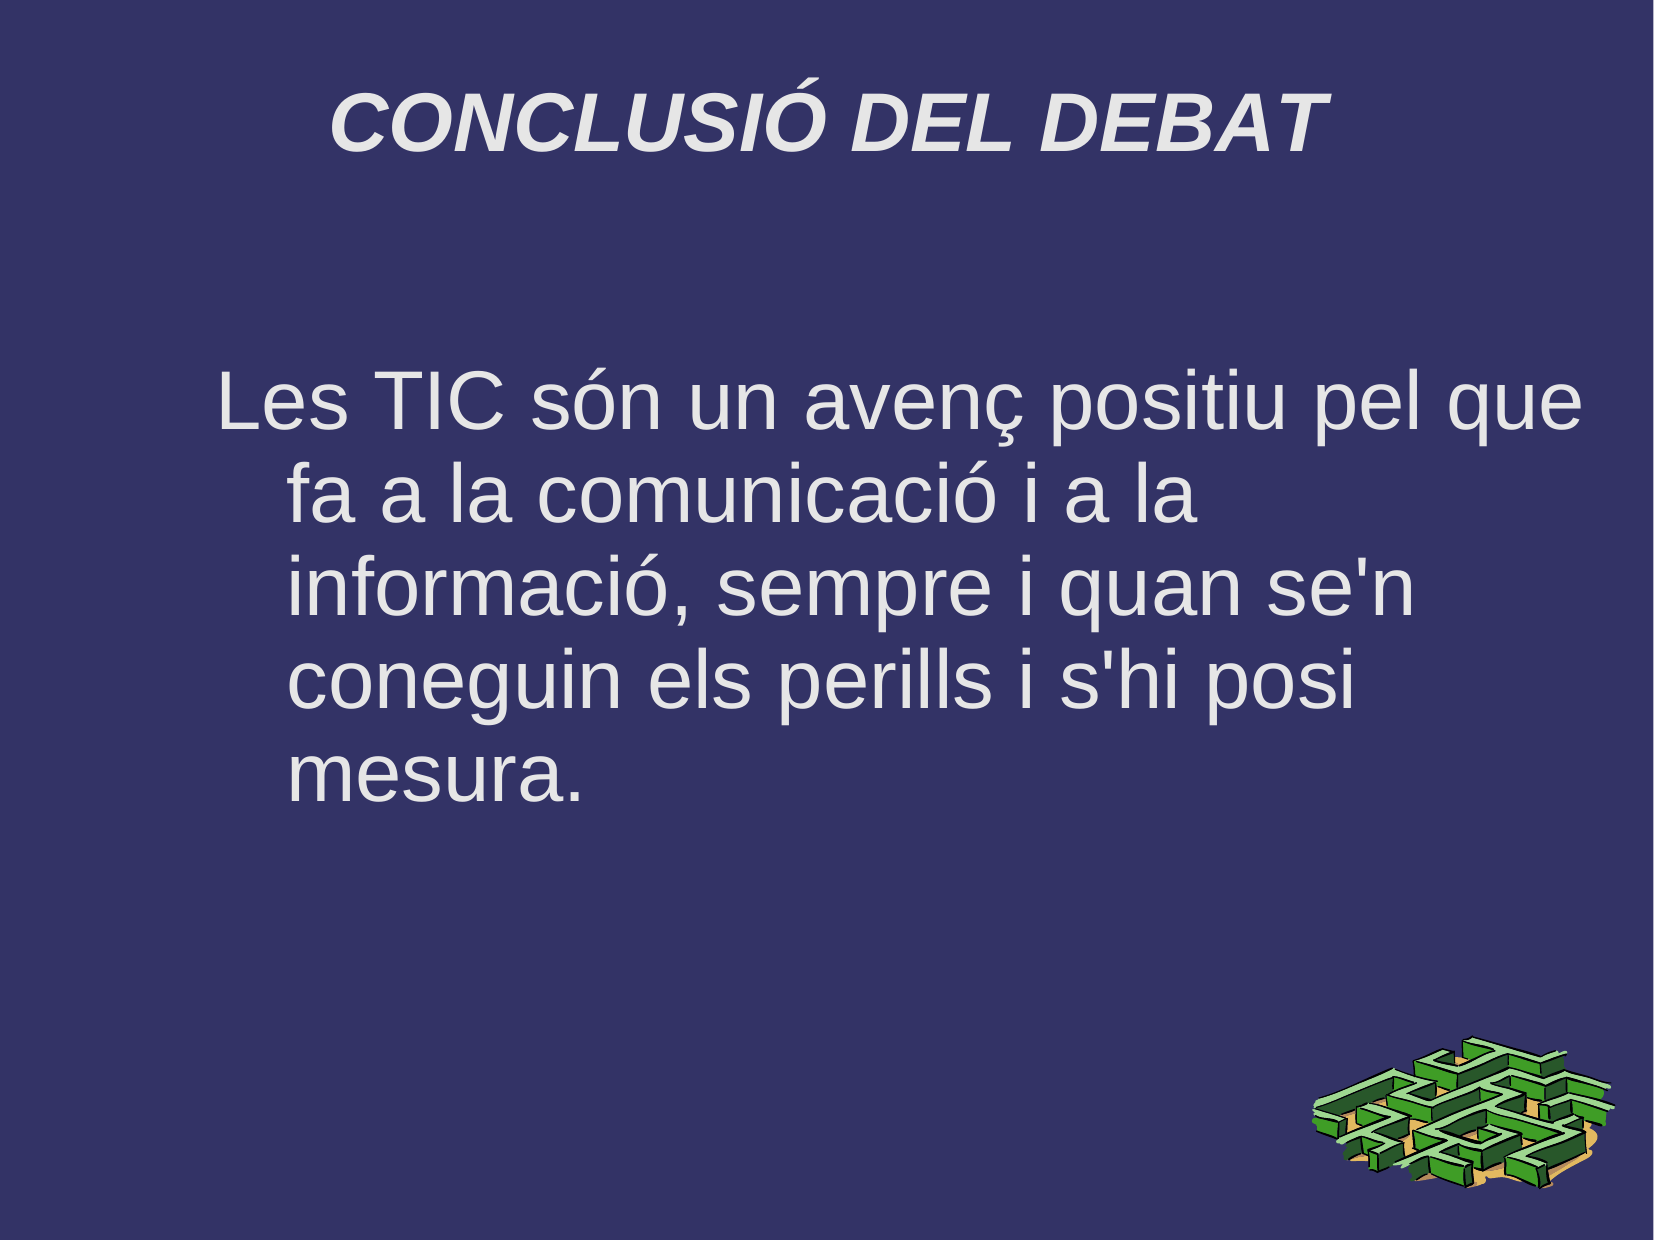

# CONCLUSIÓ DEL DEBAT
Les TIC són un avenç positiu pel que fa a la comunicació i a la informació, sempre i quan se'n coneguin els perills i s'hi posi mesura.